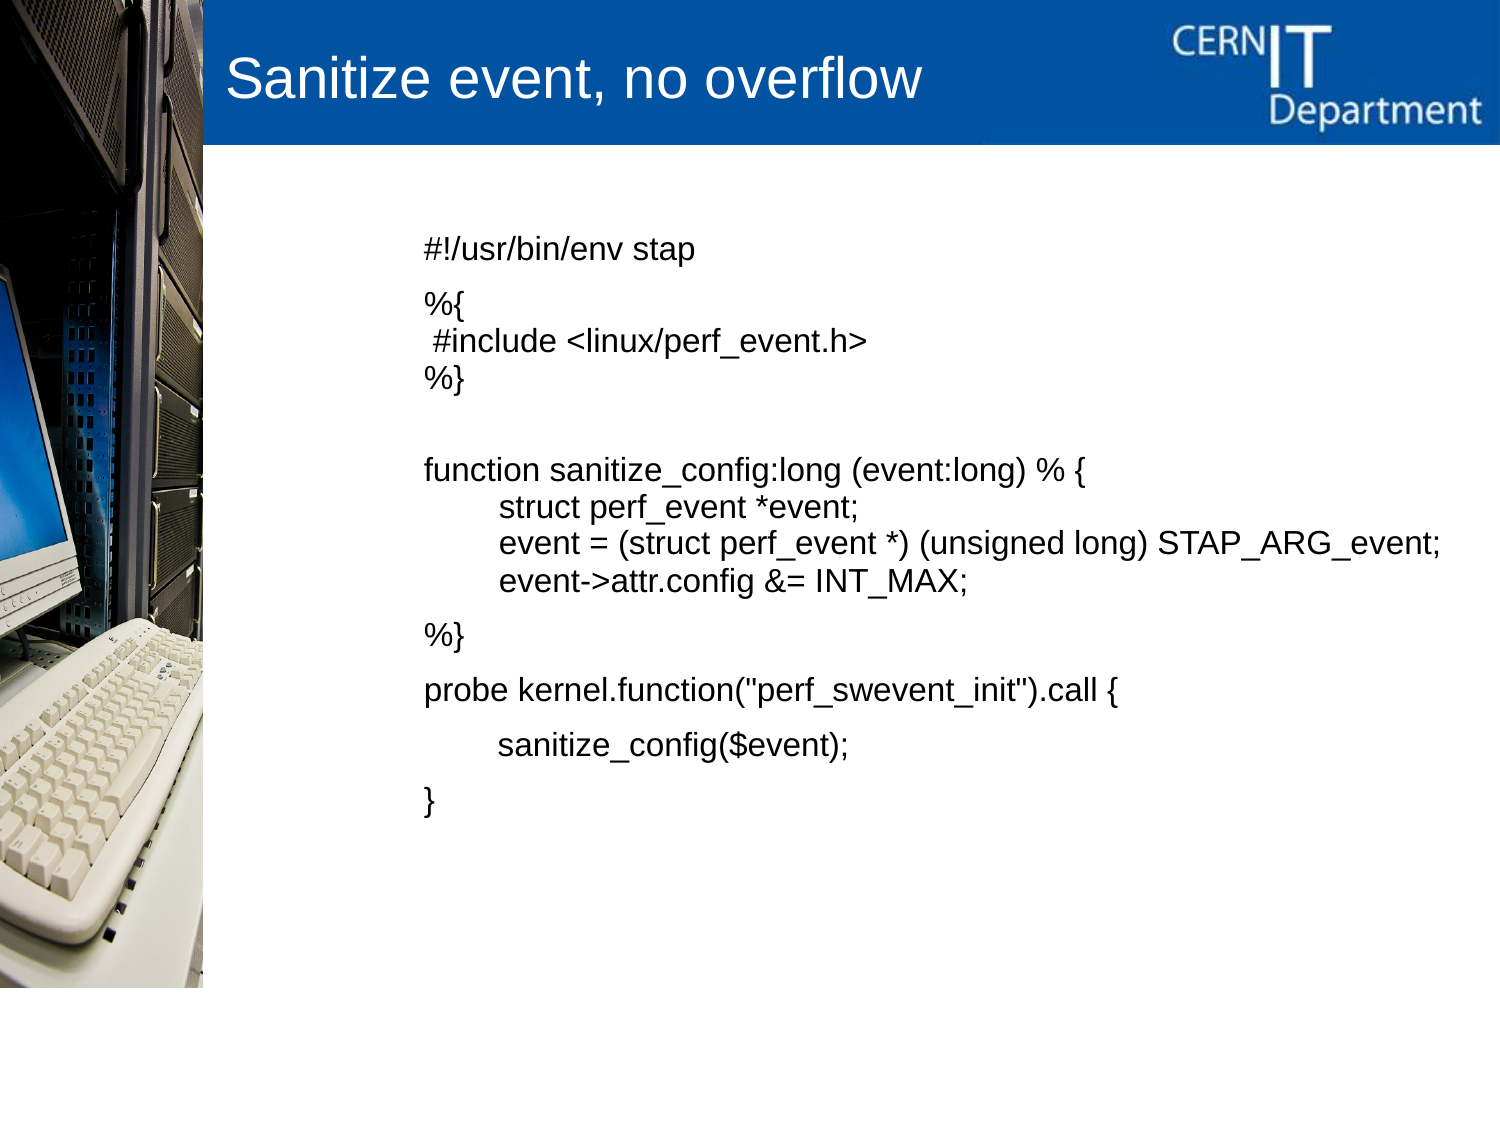

# Sanitize event, no overflow
#!/usr/bin/env stap
%{
 #include <linux/perf_event.h>
%}
function sanitize_config:long (event:long) % {
	struct perf_event *event;
	event = (struct perf_event *) (unsigned long) STAP_ARG_event;
	event->attr.config &= INT_MAX;
%}
probe kernel.function("perf_swevent_init").call {
 sanitize_config($event);
}